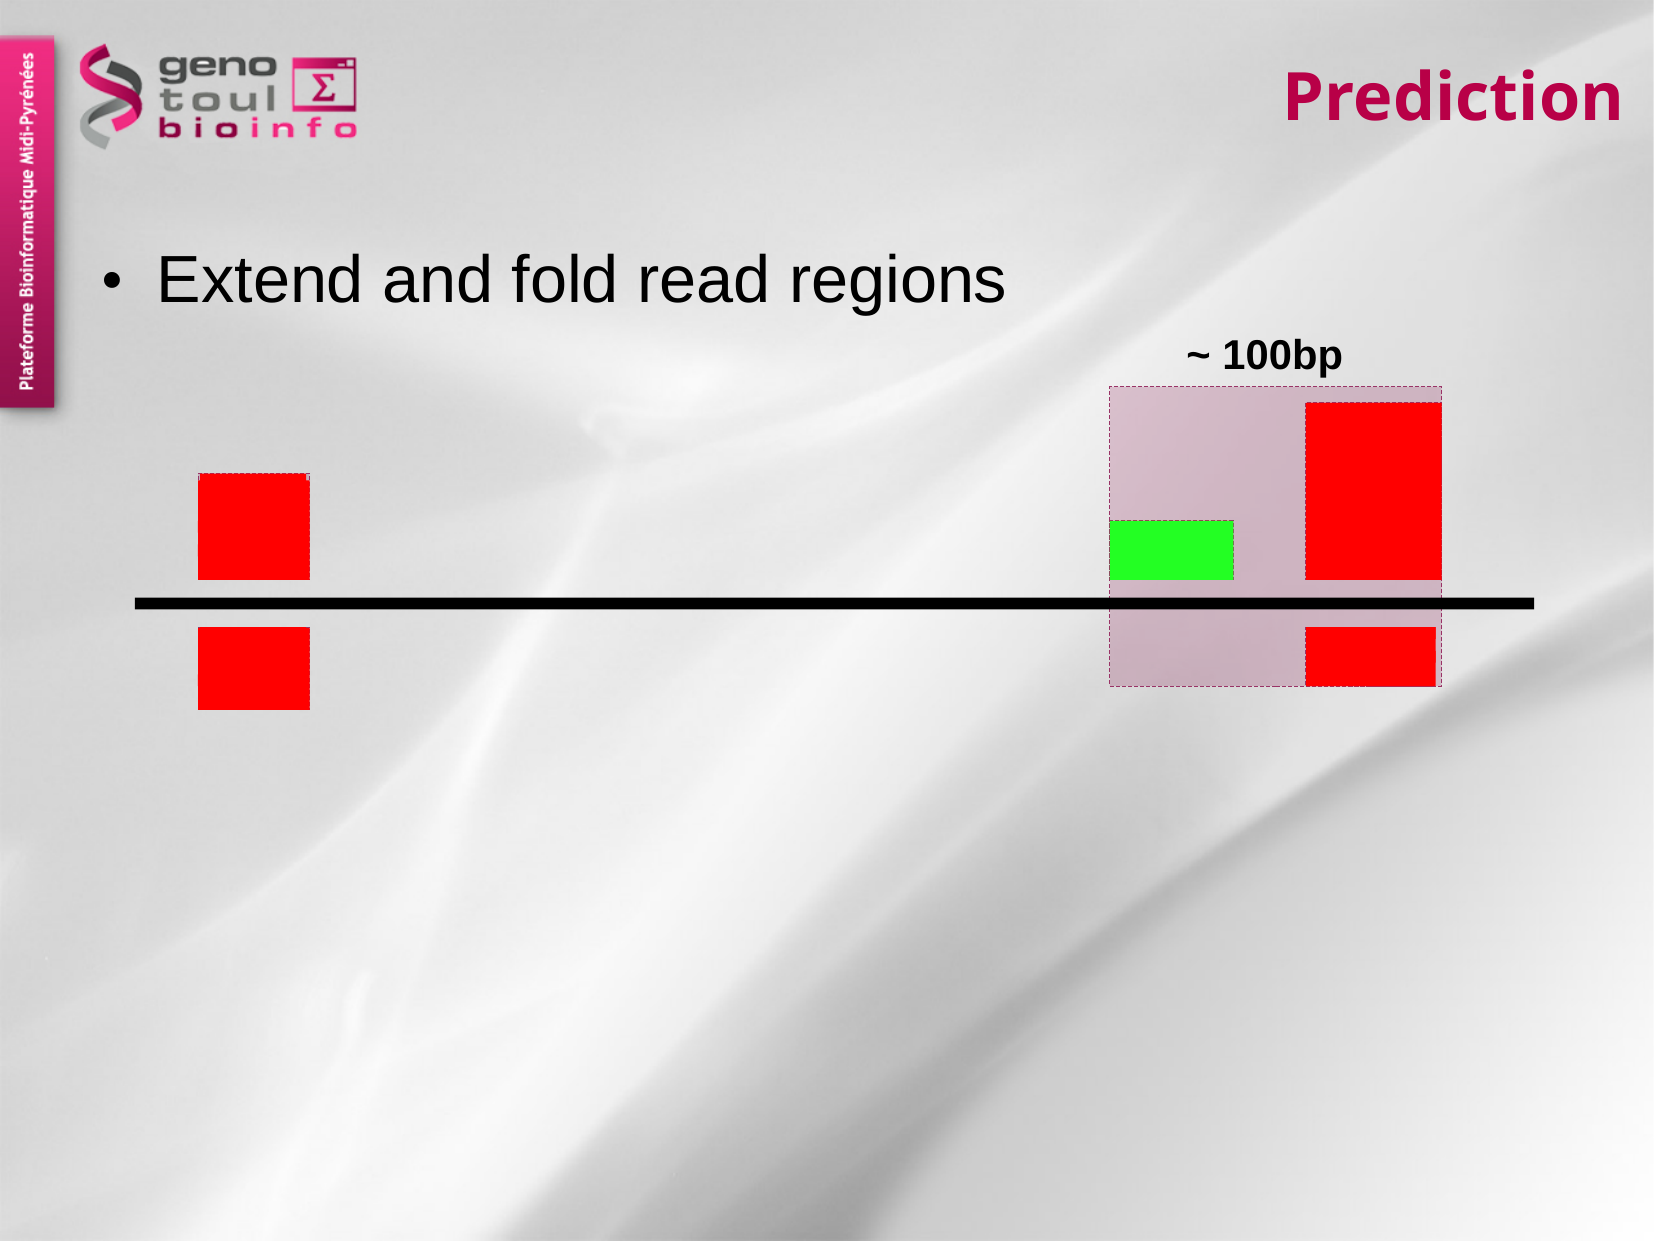

# Prediction
Extend and fold read regions
~ 100bp